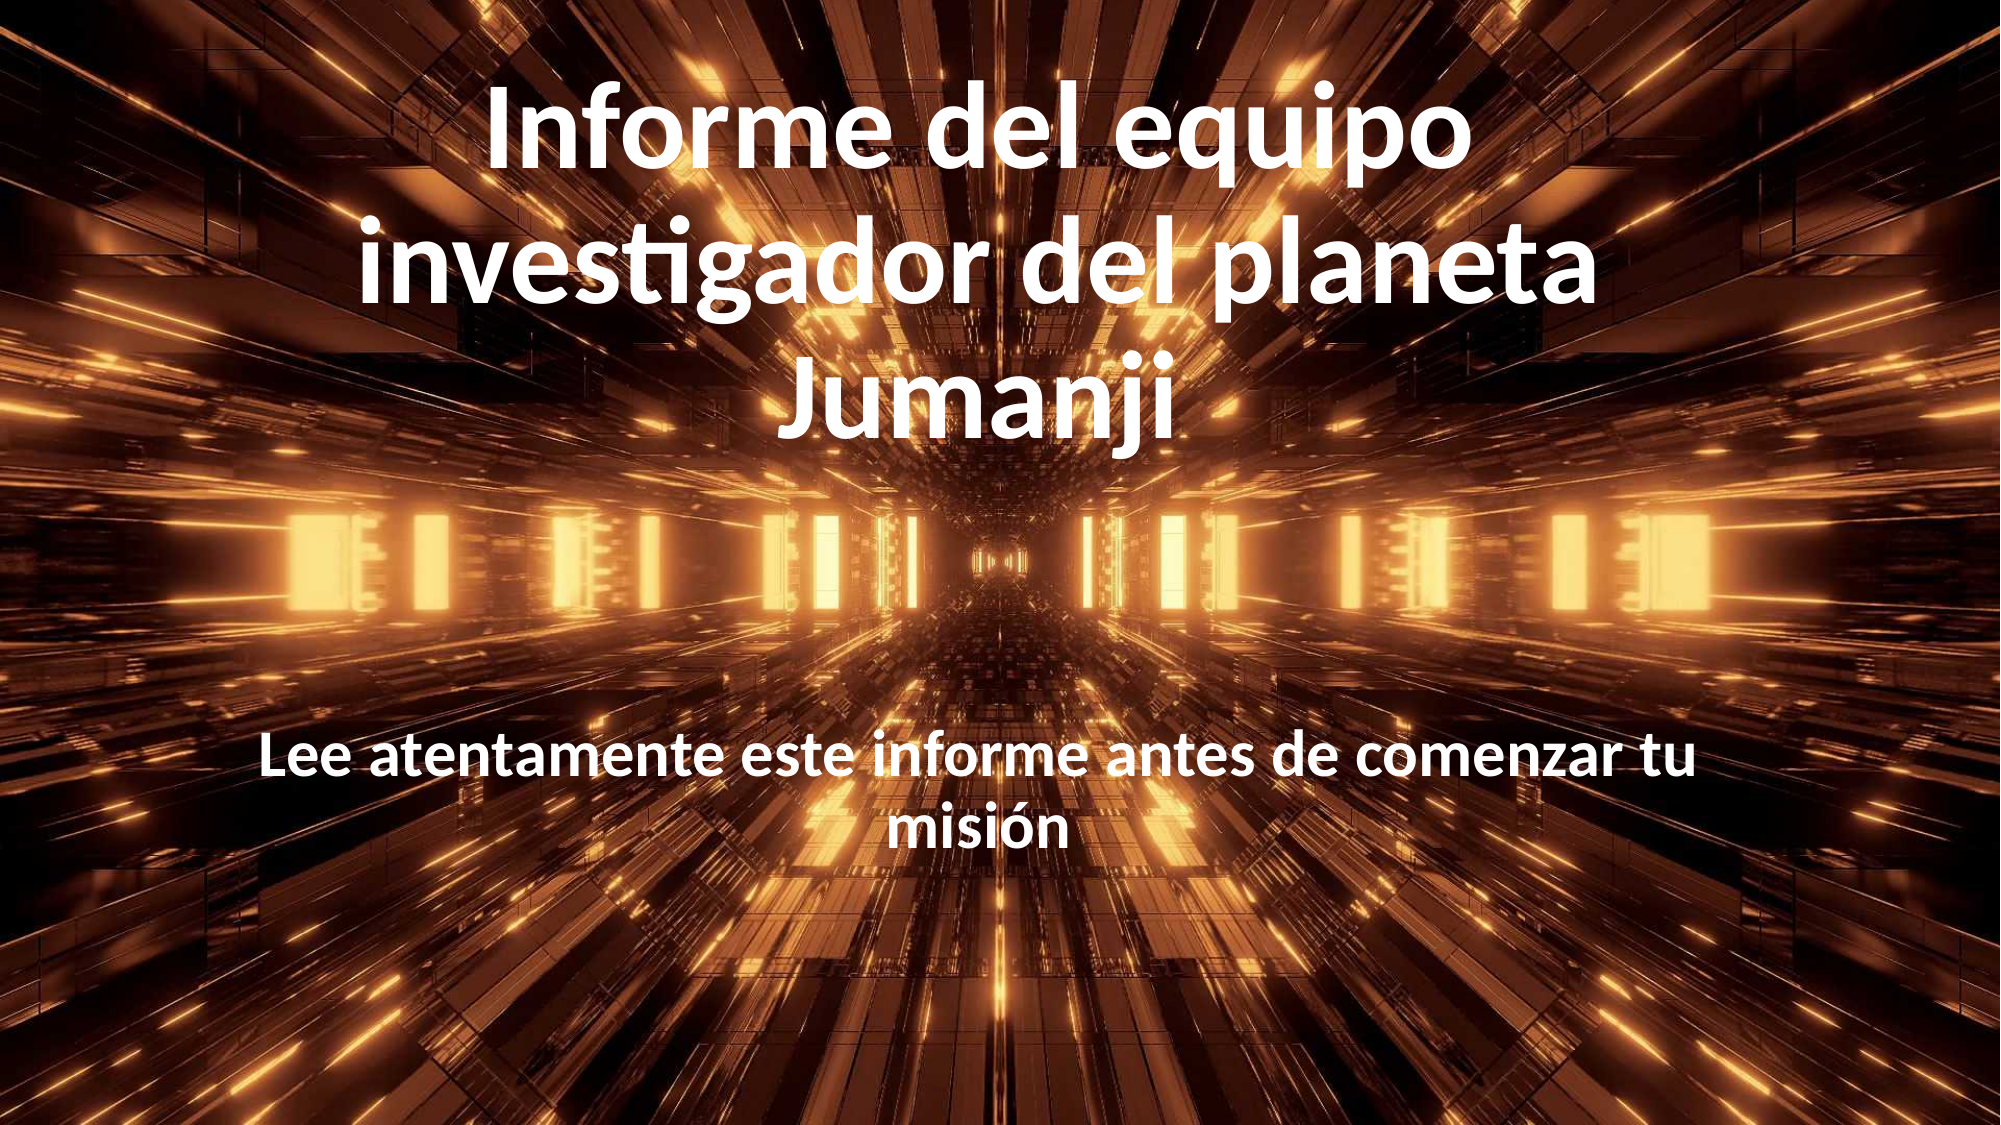

# Informe del equipo investigador del planeta Jumanji
Lee atentamente este informe antes de comenzar tu misión